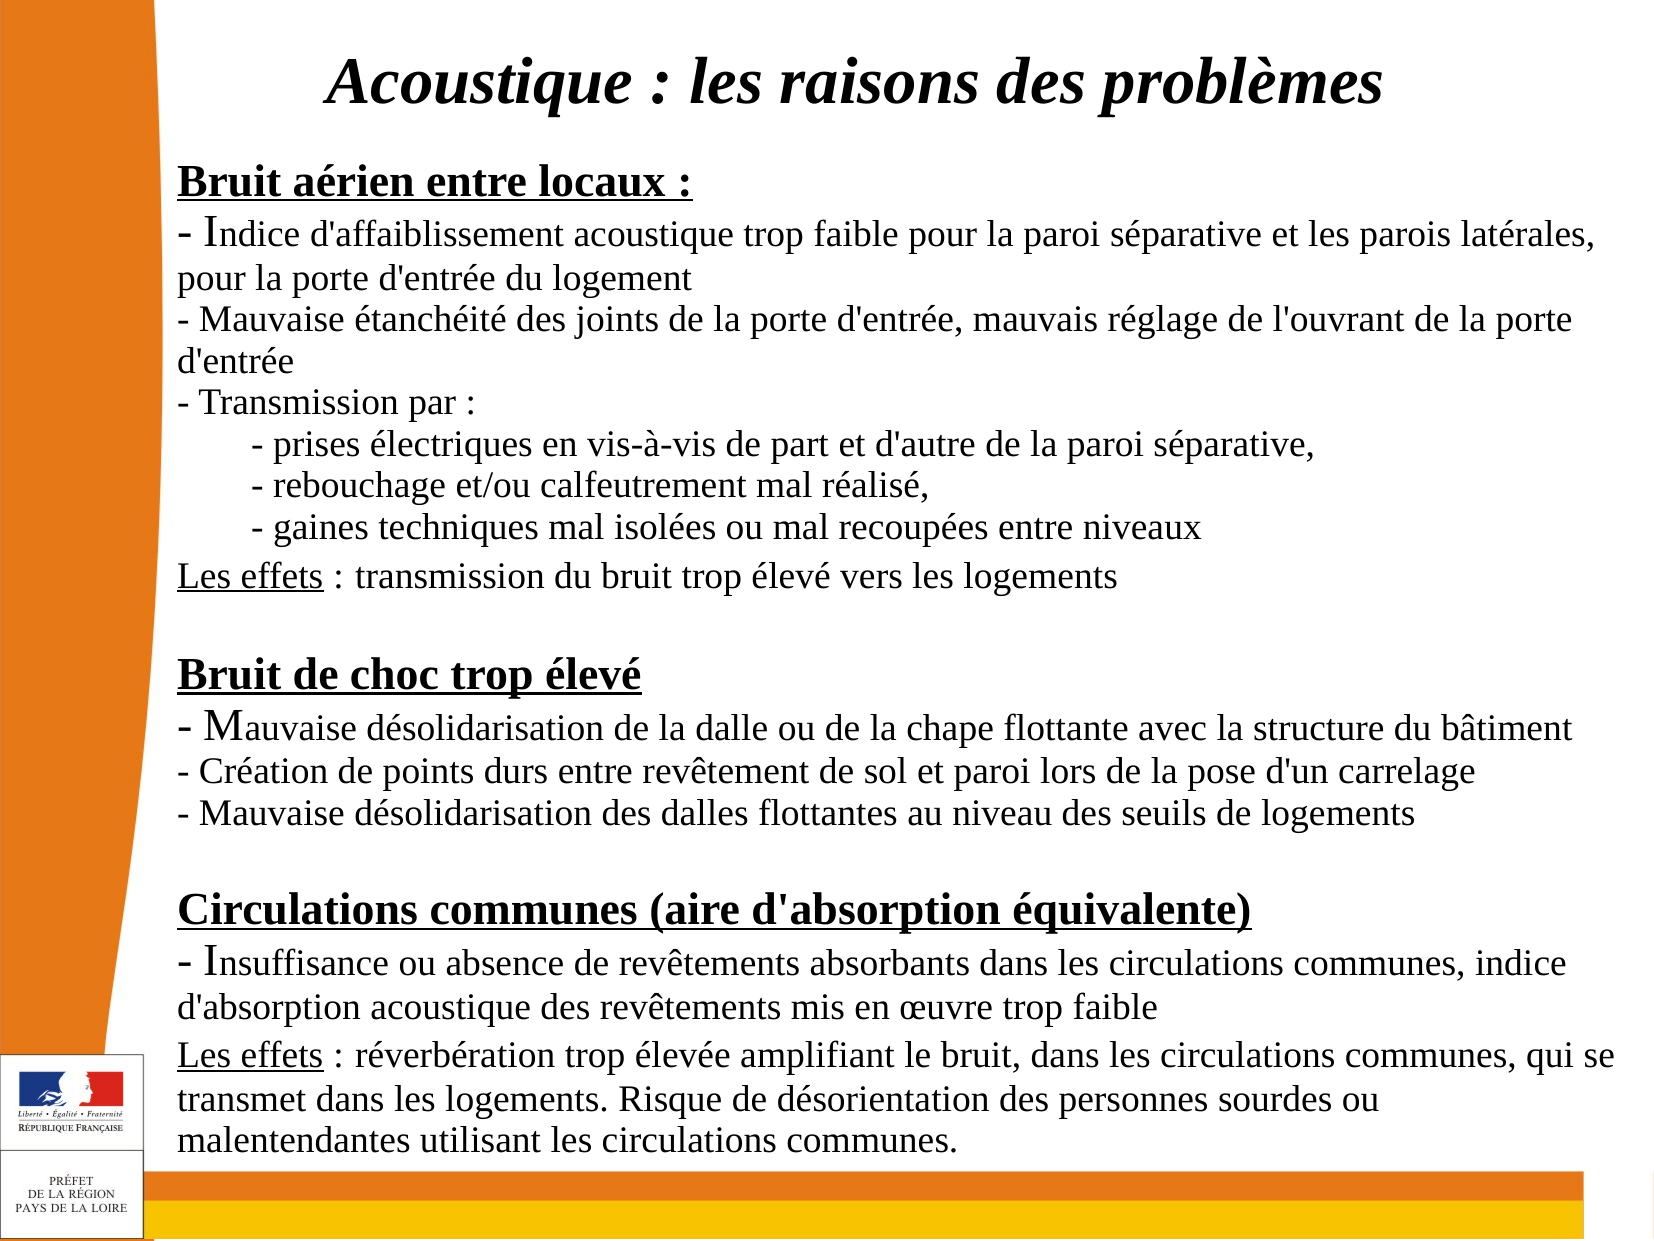

# Acoustique : les raisons des problèmes
Bruit aérien entre locaux :
- Indice d'affaiblissement acoustique trop faible pour la paroi séparative et les parois latérales, pour la porte d'entrée du logement
- Mauvaise étanchéité des joints de la porte d'entrée, mauvais réglage de l'ouvrant de la porte d'entrée
- Transmission par :
	- prises électriques en vis-à-vis de part et d'autre de la paroi séparative,
	- rebouchage et/ou calfeutrement mal réalisé,
	- gaines techniques mal isolées ou mal recoupées entre niveaux
Les effets : transmission du bruit trop élevé vers les logements
Bruit de choc trop élevé
- Mauvaise désolidarisation de la dalle ou de la chape flottante avec la structure du bâtiment
- Création de points durs entre revêtement de sol et paroi lors de la pose d'un carrelage
- Mauvaise désolidarisation des dalles flottantes au niveau des seuils de logements
Circulations communes (aire d'absorption équivalente)
- Insuffisance ou absence de revêtements absorbants dans les circulations communes, indice d'absorption acoustique des revêtements mis en œuvre trop faible
Les effets : réverbération trop élevée amplifiant le bruit, dans les circulations communes, qui se transmet dans les logements. Risque de désorientation des personnes sourdes ou malentendantes utilisant les circulations communes.